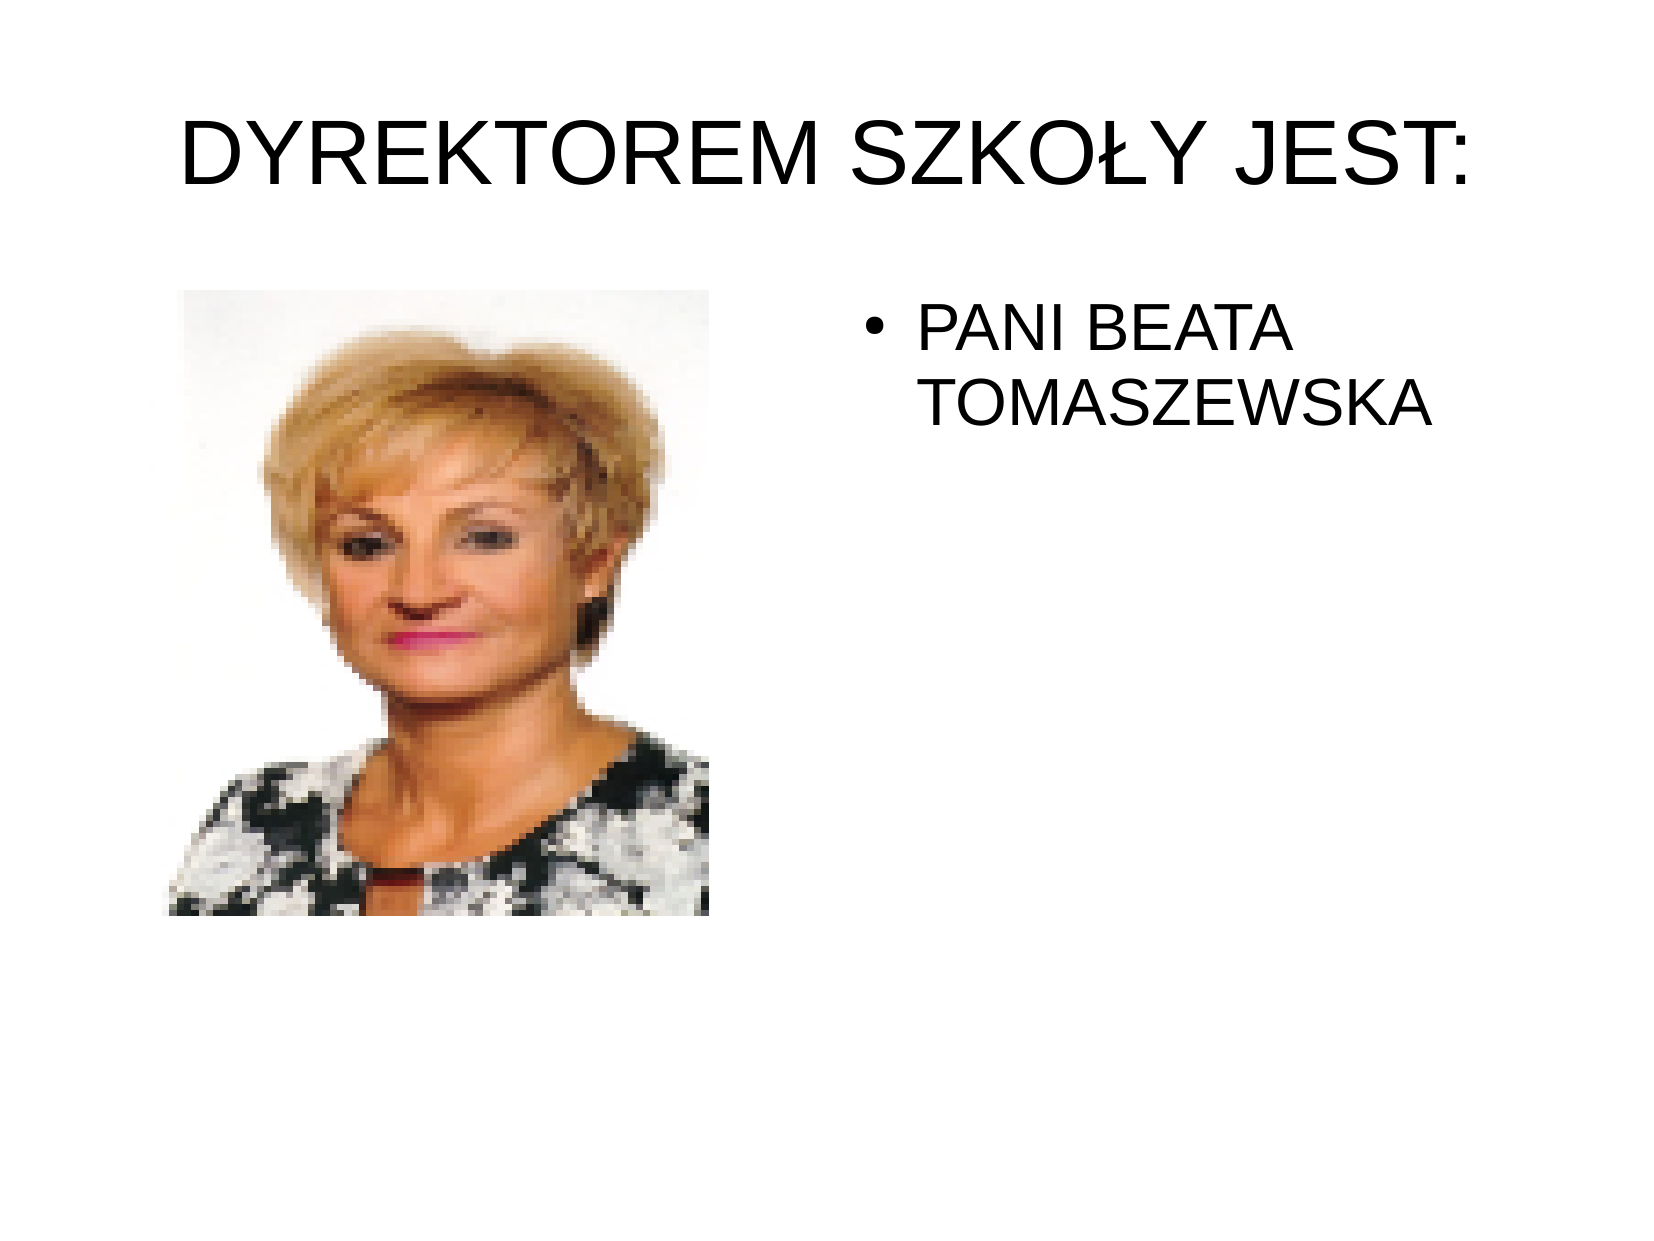

# DYREKTOREM SZKOŁY JEST:
PANI BEATA TOMASZEWSKA